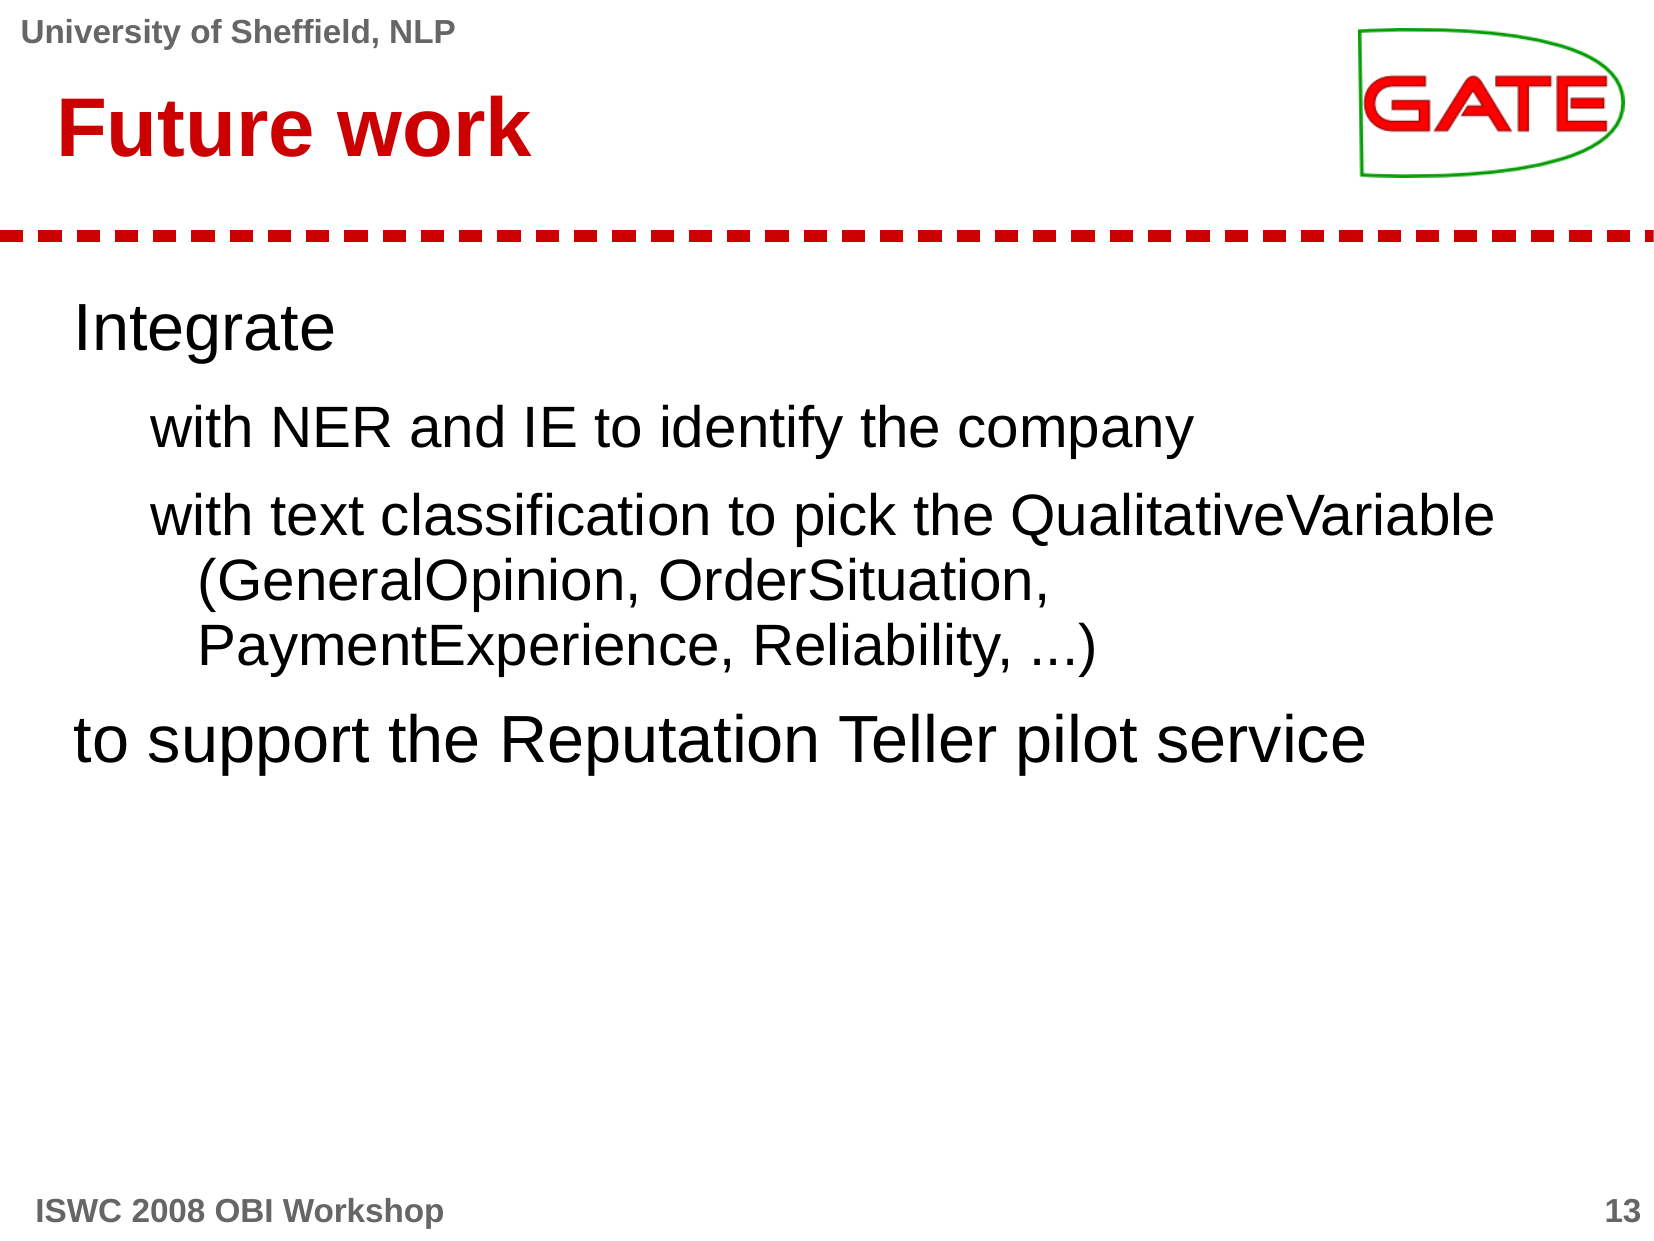

# Future work
Integrate
with NER and IE to identify the company
with text classification to pick the QualitativeVariable (GeneralOpinion, OrderSituation, PaymentExperience, Reliability, ...)
to support the Reputation Teller pilot service
Some Meeting, Some Place
13